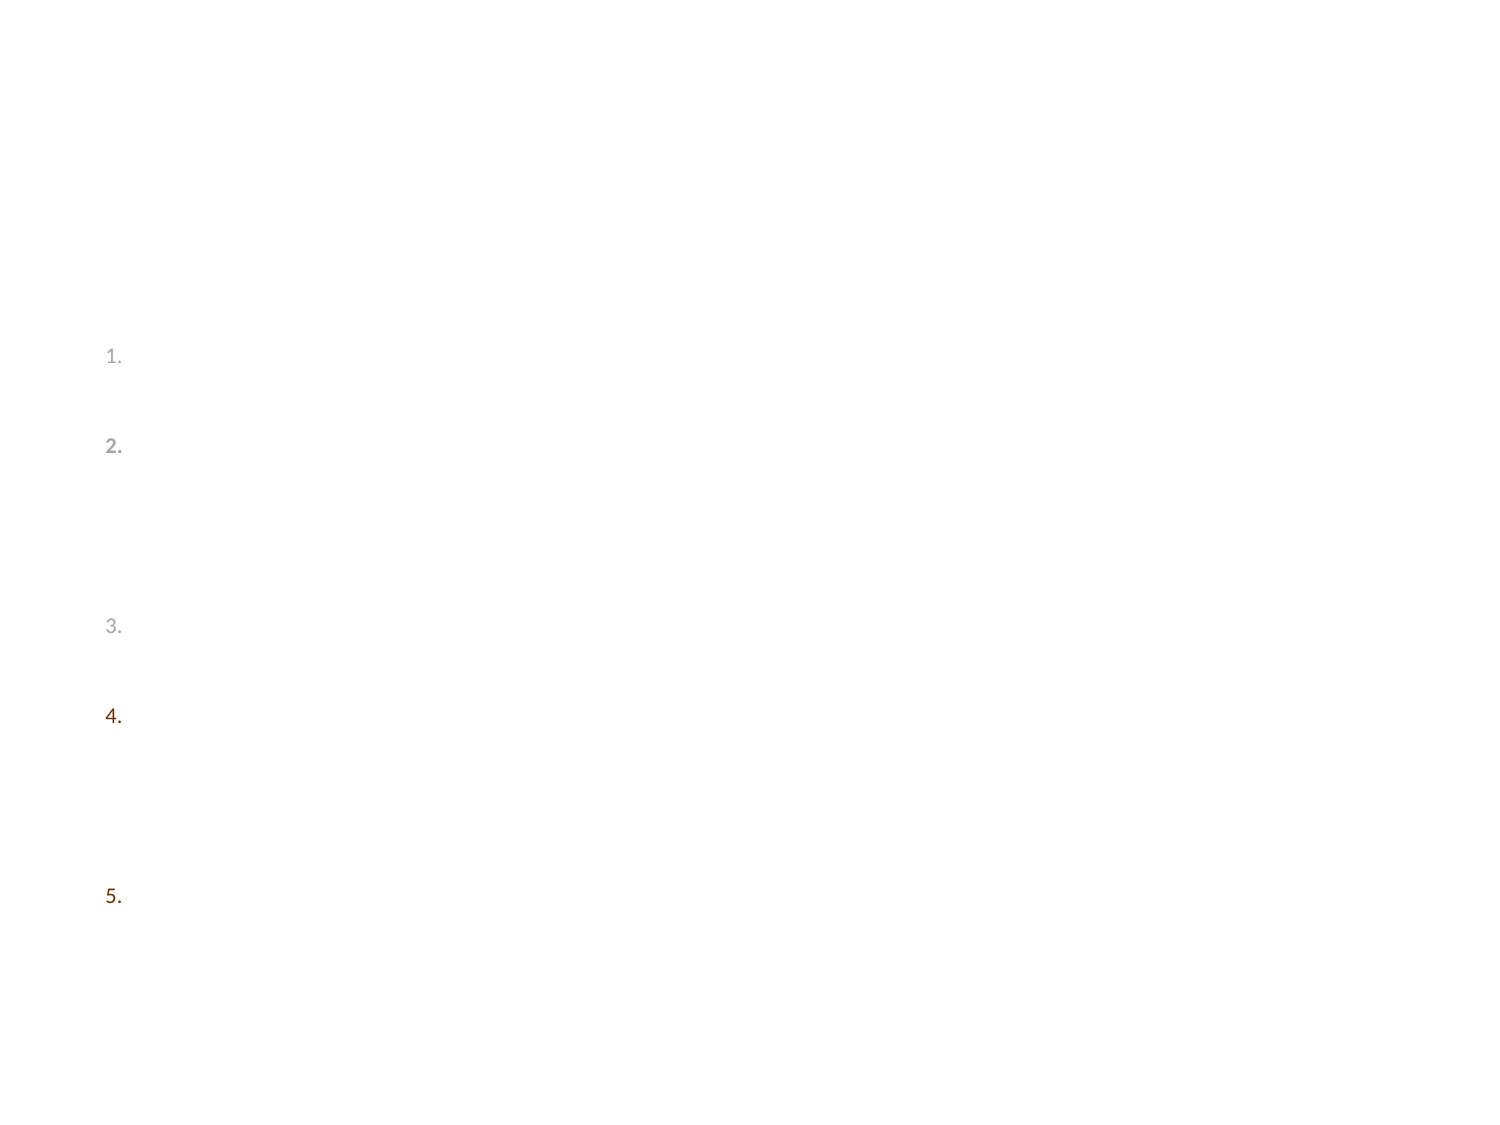

Glaubenspraxis
“Die fünf Säulen des Islam“
Glaubensbekenntnis
Gebet – wichtigster Gottesdienst! 5xtgl. Direkte Verbindung mit Gott-körperlich sowie geistig
Armensteuer-Zakat, 2,5 %
Fasten im Monat Ramadan (in diesem wurde der Quran entsendet)
Große Pilgerfahrt nach Mekka